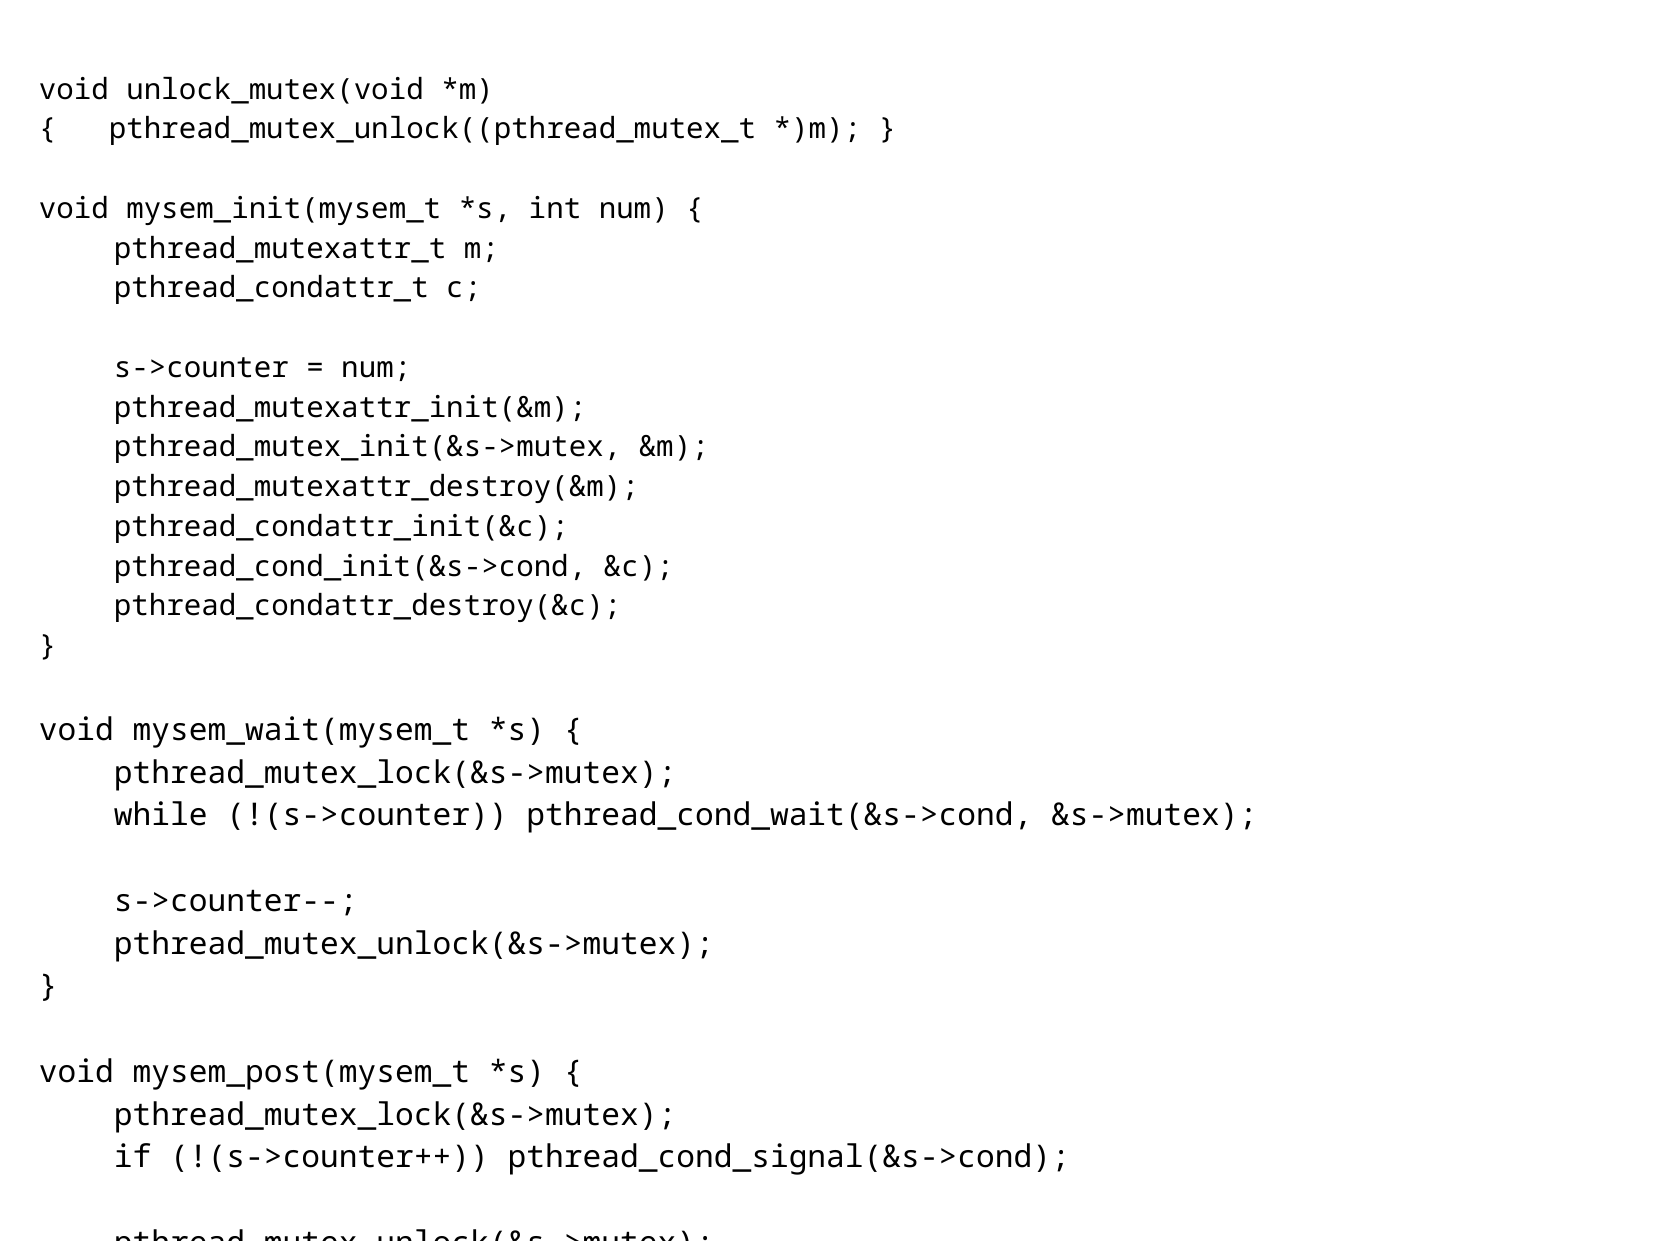

void unlock_mutex(void *m)
{ pthread_mutex_unlock((pthread_mutex_t *)m); }
void mysem_init(mysem_t *s, int num) {
 	pthread_mutexattr_t m;
 	pthread_condattr_t c;
 	s->counter = num;
 	pthread_mutexattr_init(&m);
 	pthread_mutex_init(&s->mutex, &m);
 	pthread_mutexattr_destroy(&m);
 	pthread_condattr_init(&c);
 	pthread_cond_init(&s->cond, &c);
 	pthread_condattr_destroy(&c);
}
void mysem_wait(mysem_t *s) {
	pthread_mutex_lock(&s->mutex);
 	while (!(s->counter)) pthread_cond_wait(&s->cond, &s->mutex);
 	s->counter--;
 	pthread_mutex_unlock(&s->mutex);
}
void mysem_post(mysem_t *s) {
 	pthread_mutex_lock(&s->mutex);
 	if (!(s->counter++)) pthread_cond_signal(&s->cond);
 	pthread_mutex_unlock(&s->mutex);
}